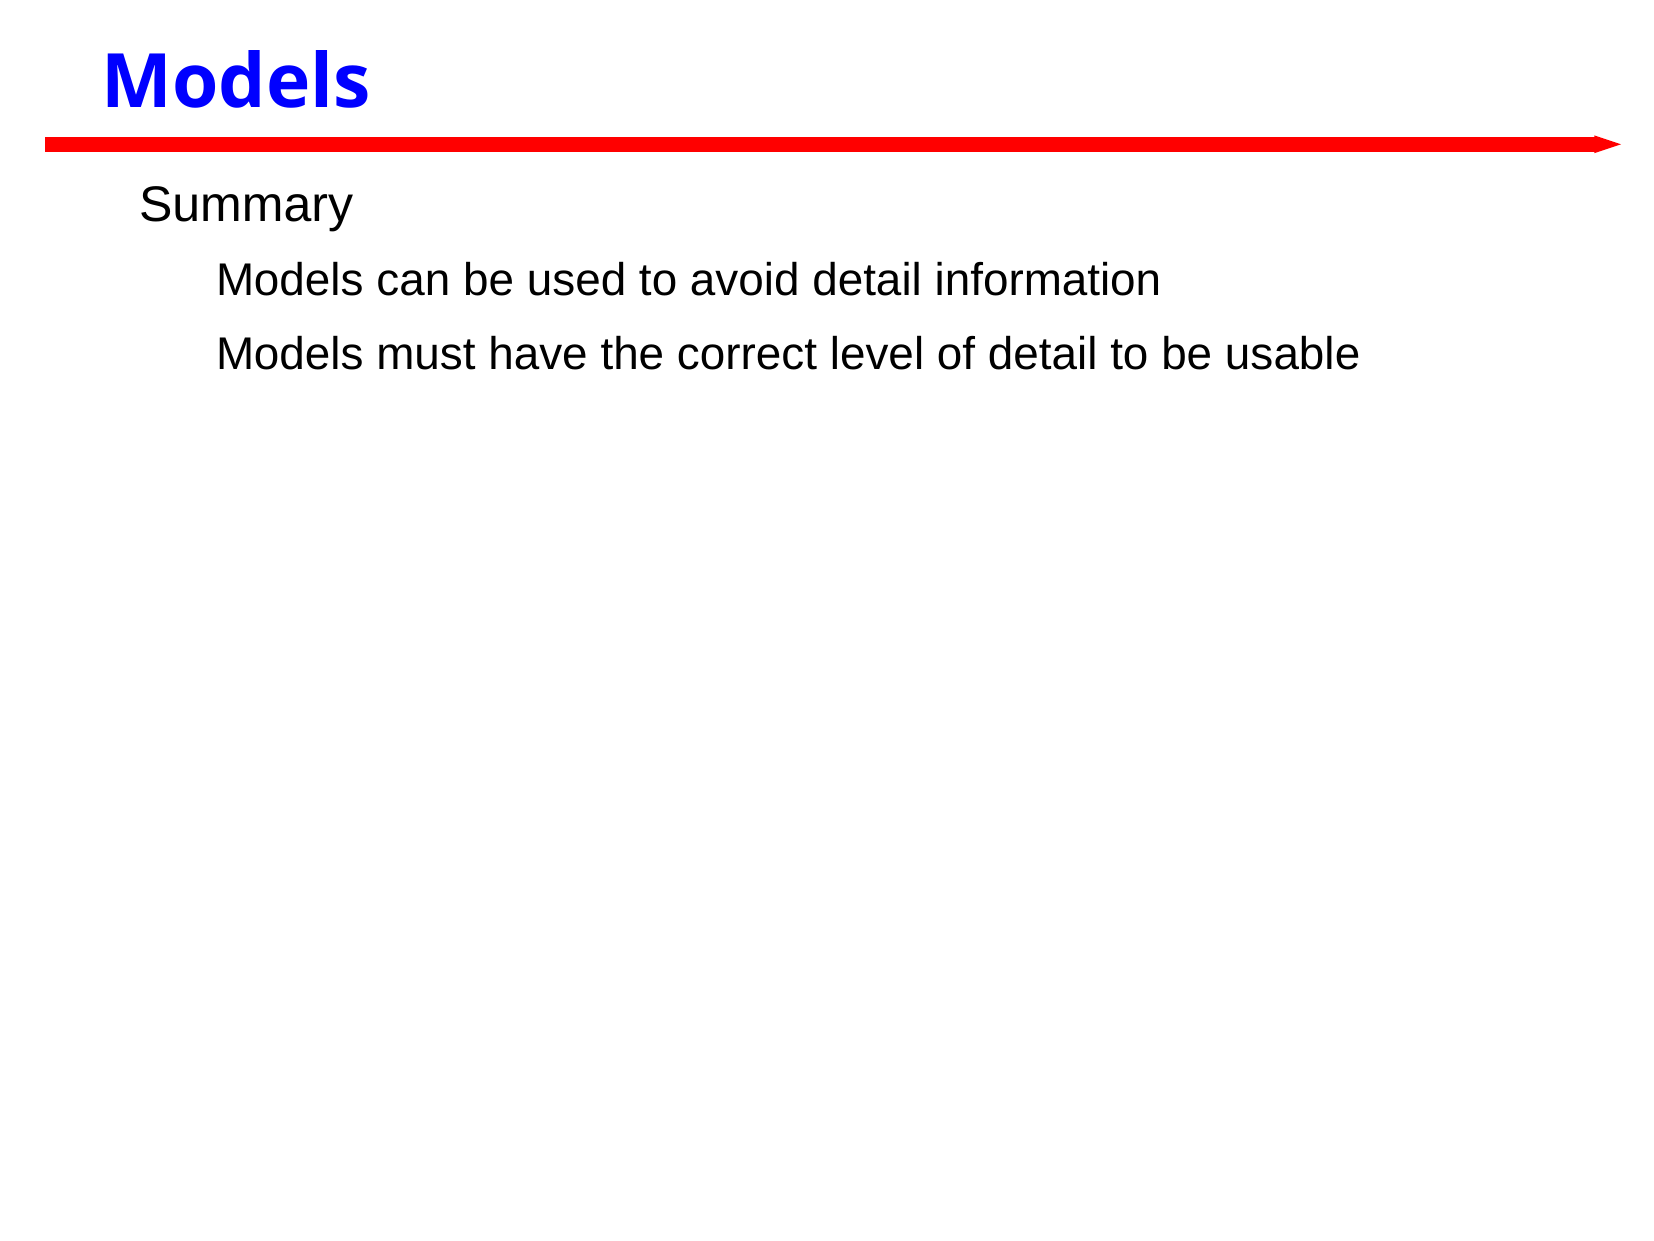

# Models
Summary
Models can be used to avoid detail information
Models must have the correct level of detail to be usable